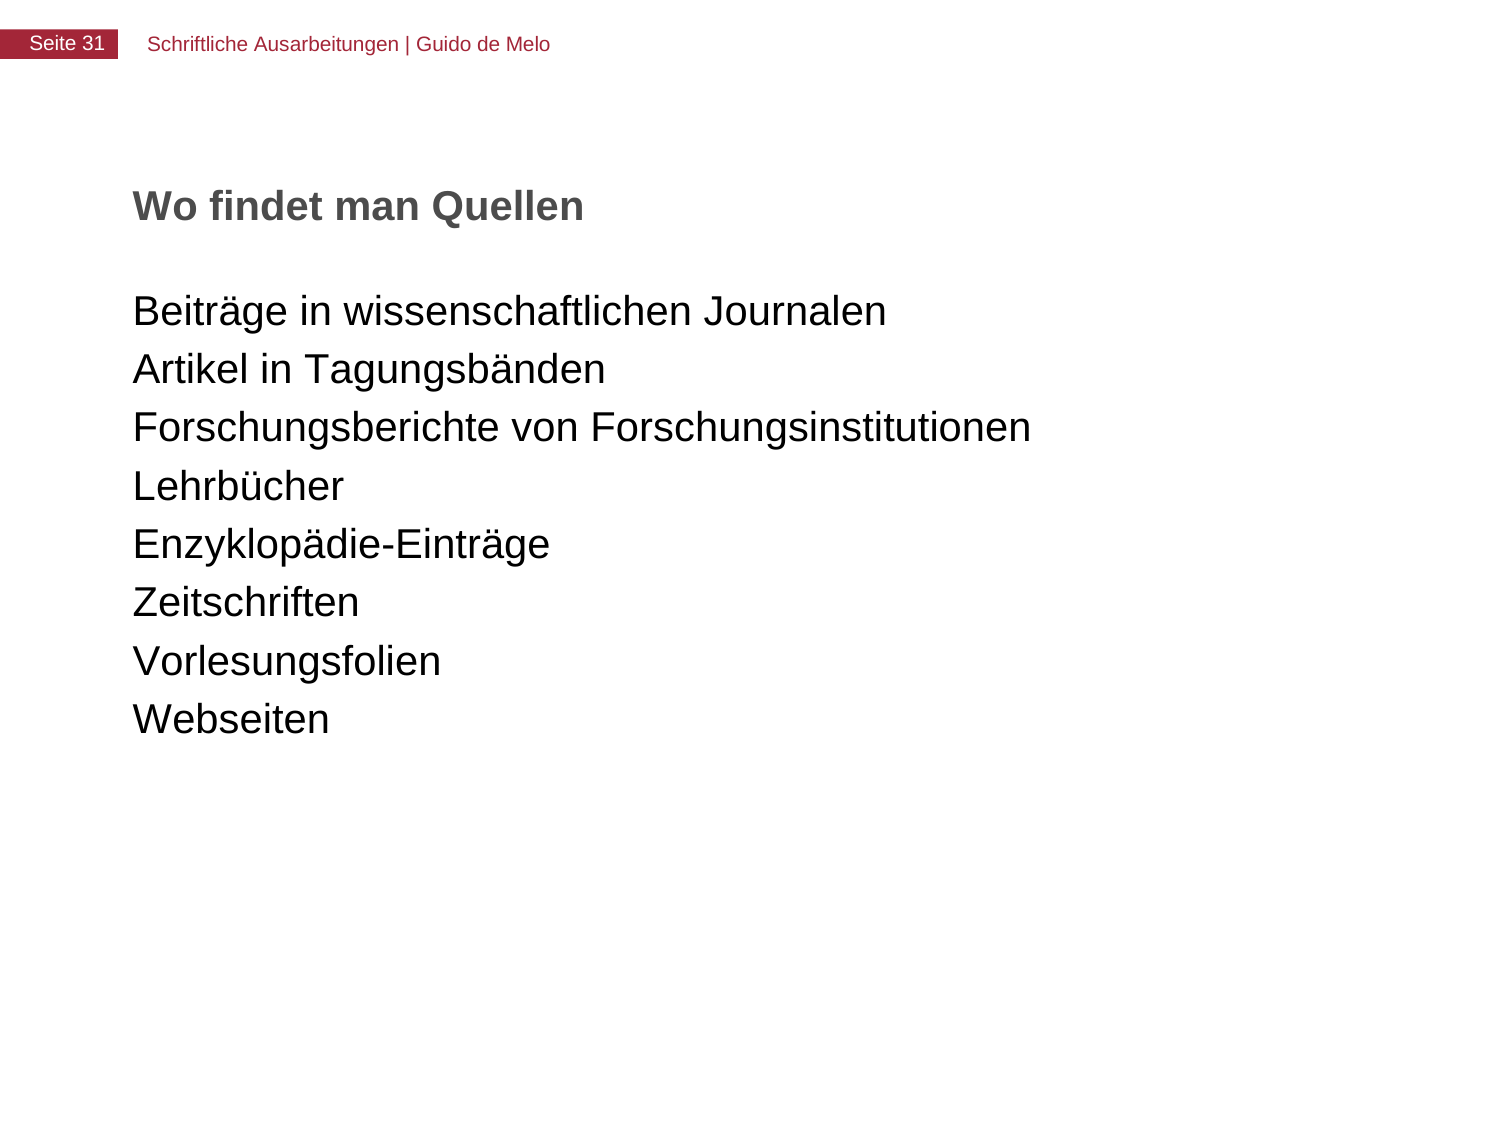

# Wo findet man Quellen
Beiträge in wissenschaftlichen Journalen
Artikel in Tagungsbänden
Forschungsberichte von Forschungsinstitutionen
Lehrbücher
Enzyklopädie-Einträge
Zeitschriften
Vorlesungsfolien
Webseiten